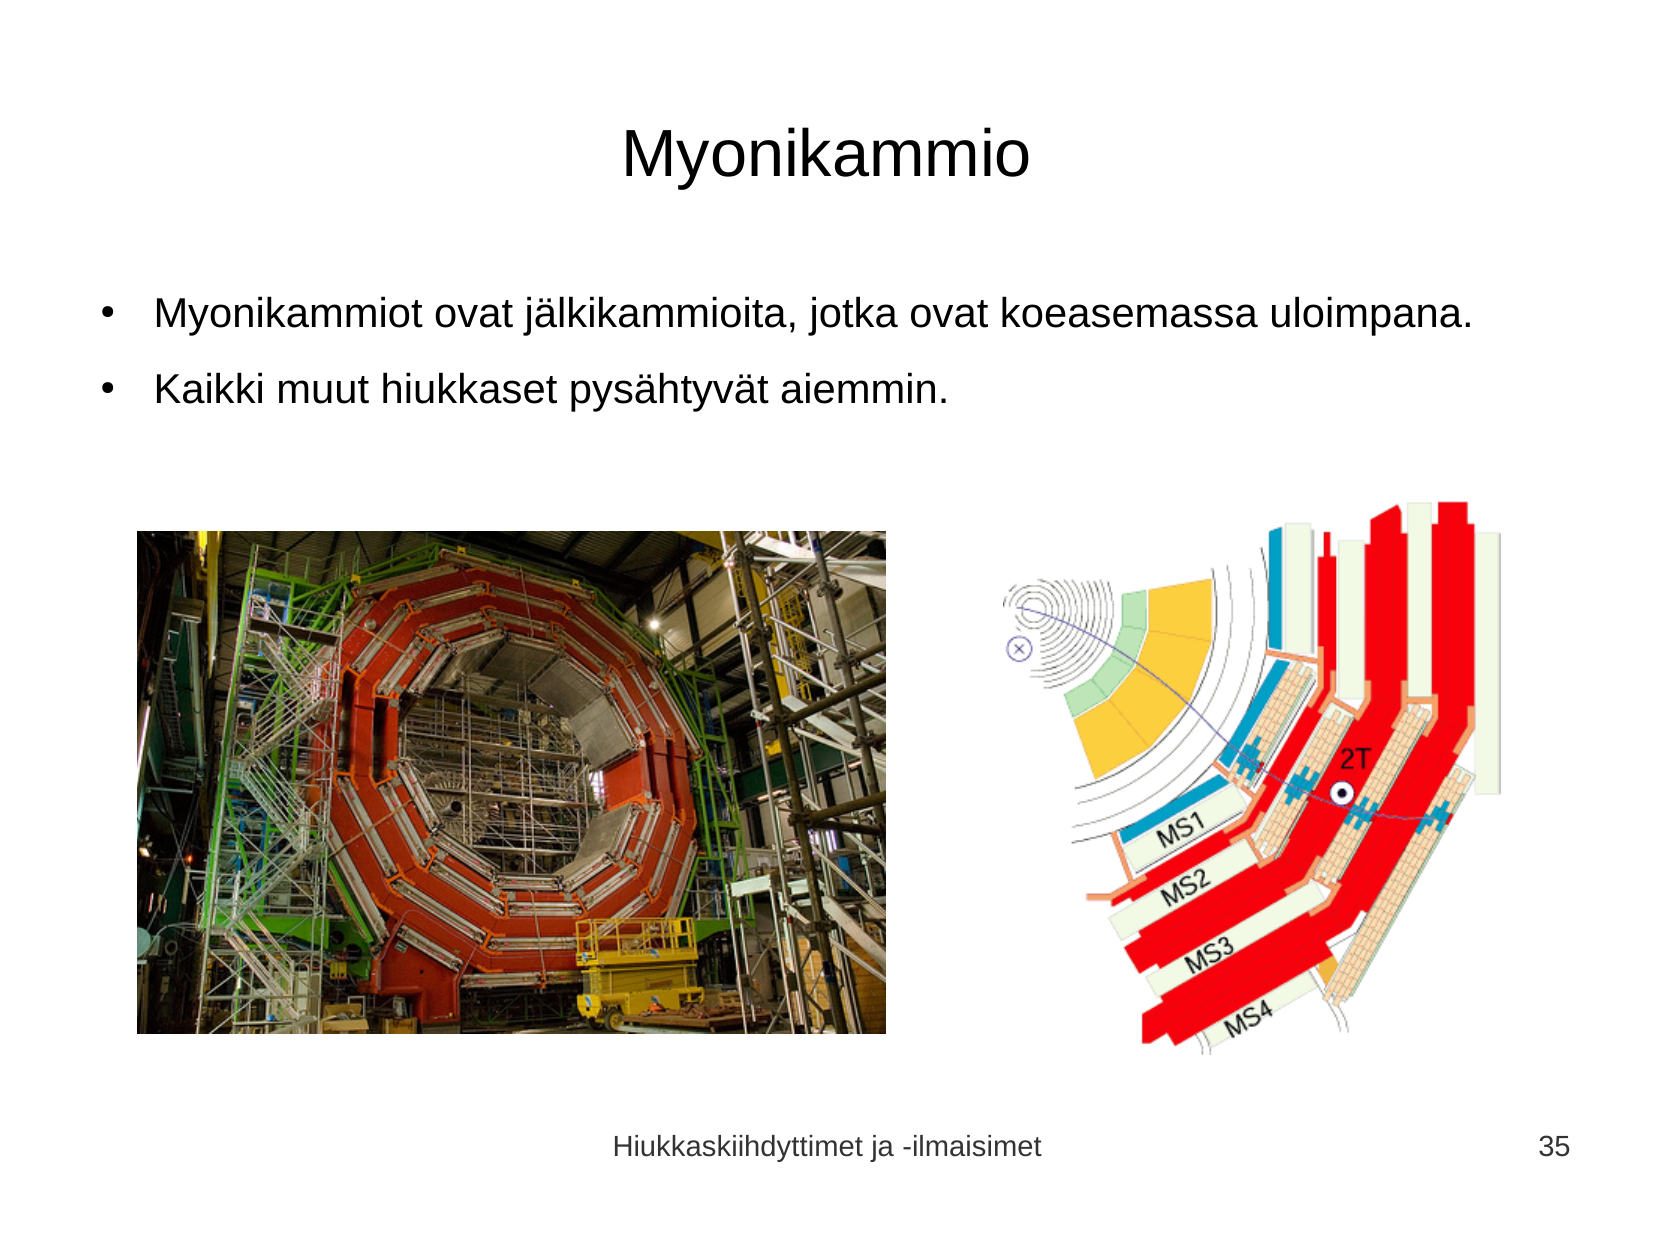

# Myonikammio
Myonikammiot ovat jälkikammioita, jotka ovat koeasemassa uloimpana.
Kaikki muut hiukkaset pysähtyvät aiemmin.
Hiukkaskiihdyttimet ja -ilmaisimet
35